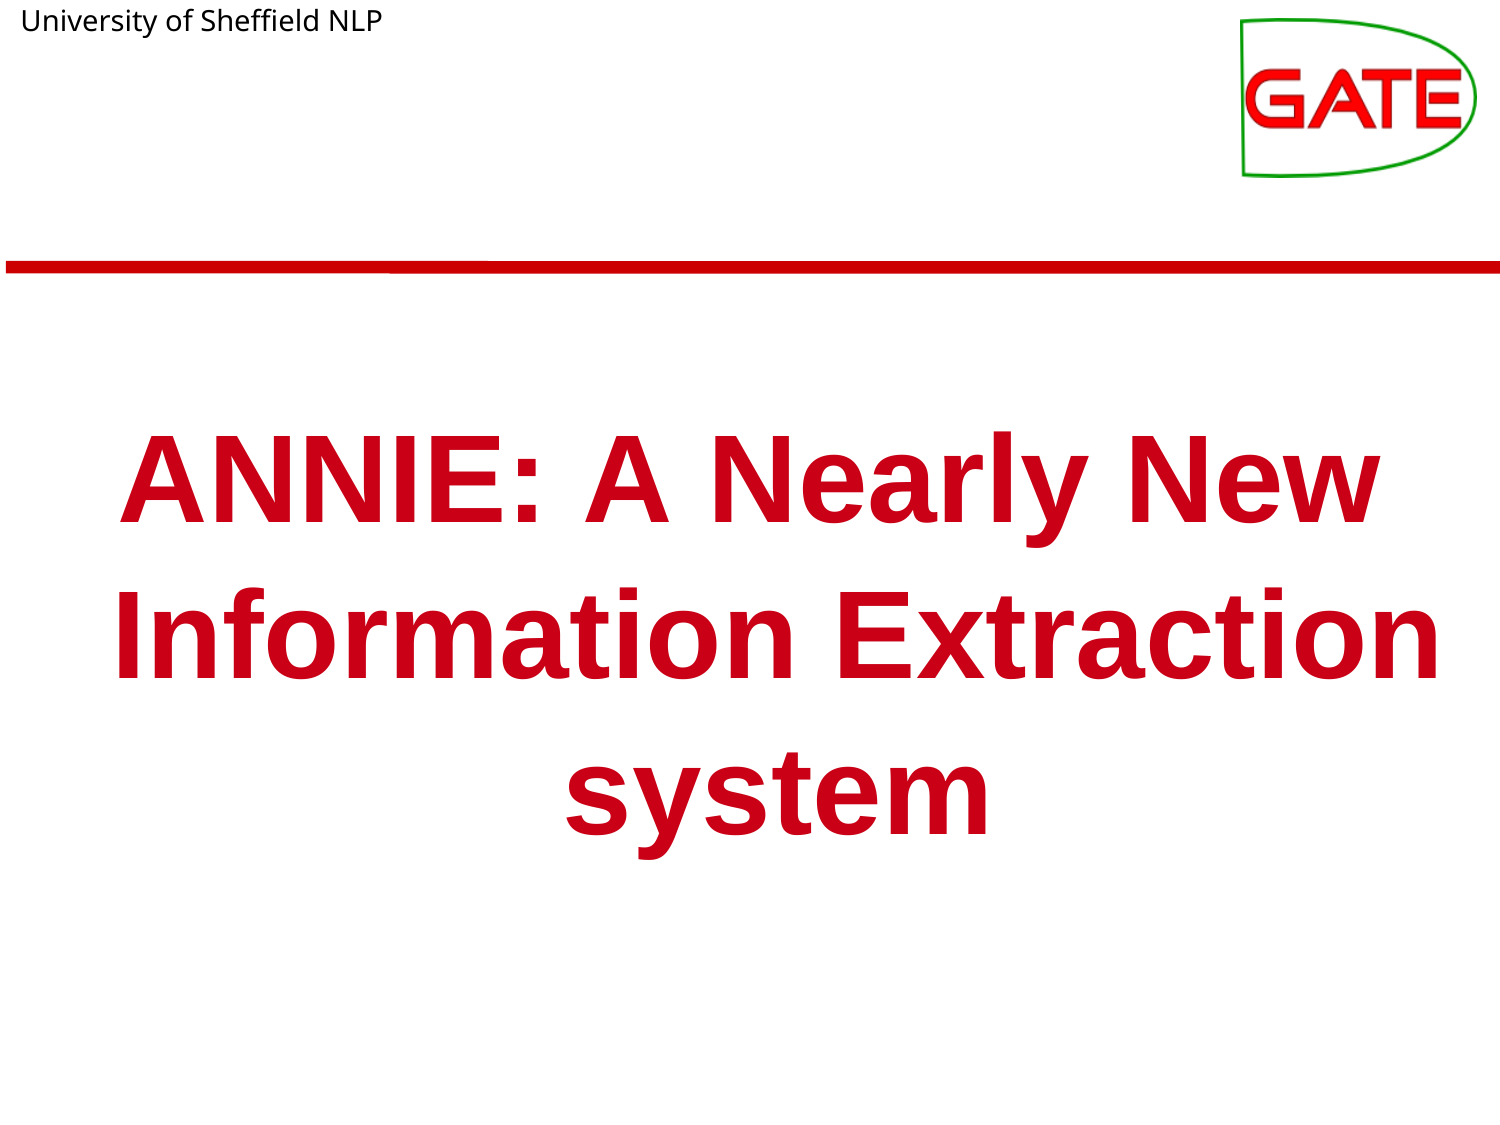

# ANNIE: A Nearly New Information Extraction system